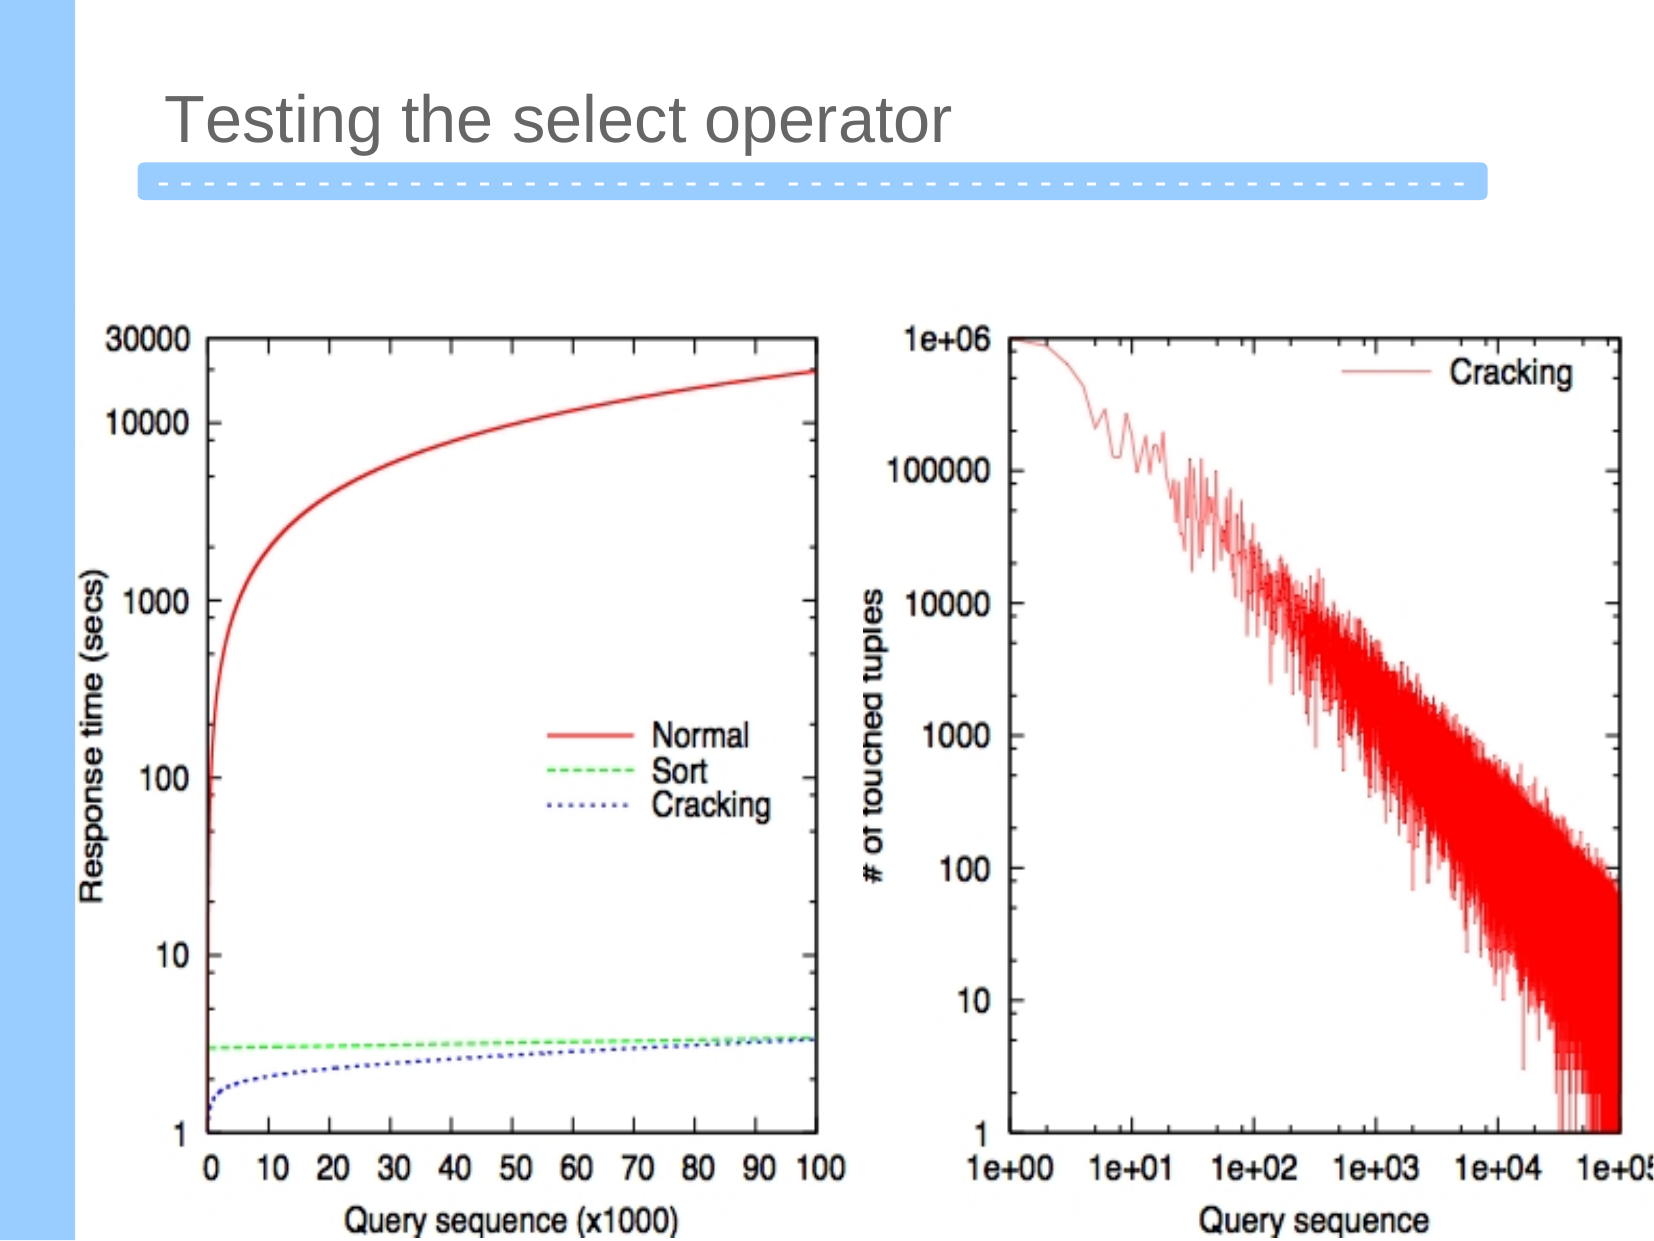

Testing the select operator
- - - - - - - - - - - - - - - - - - - - - - - - - - - - - - - - - - - - - - - - - - - - - - - - - - - - - - - - -